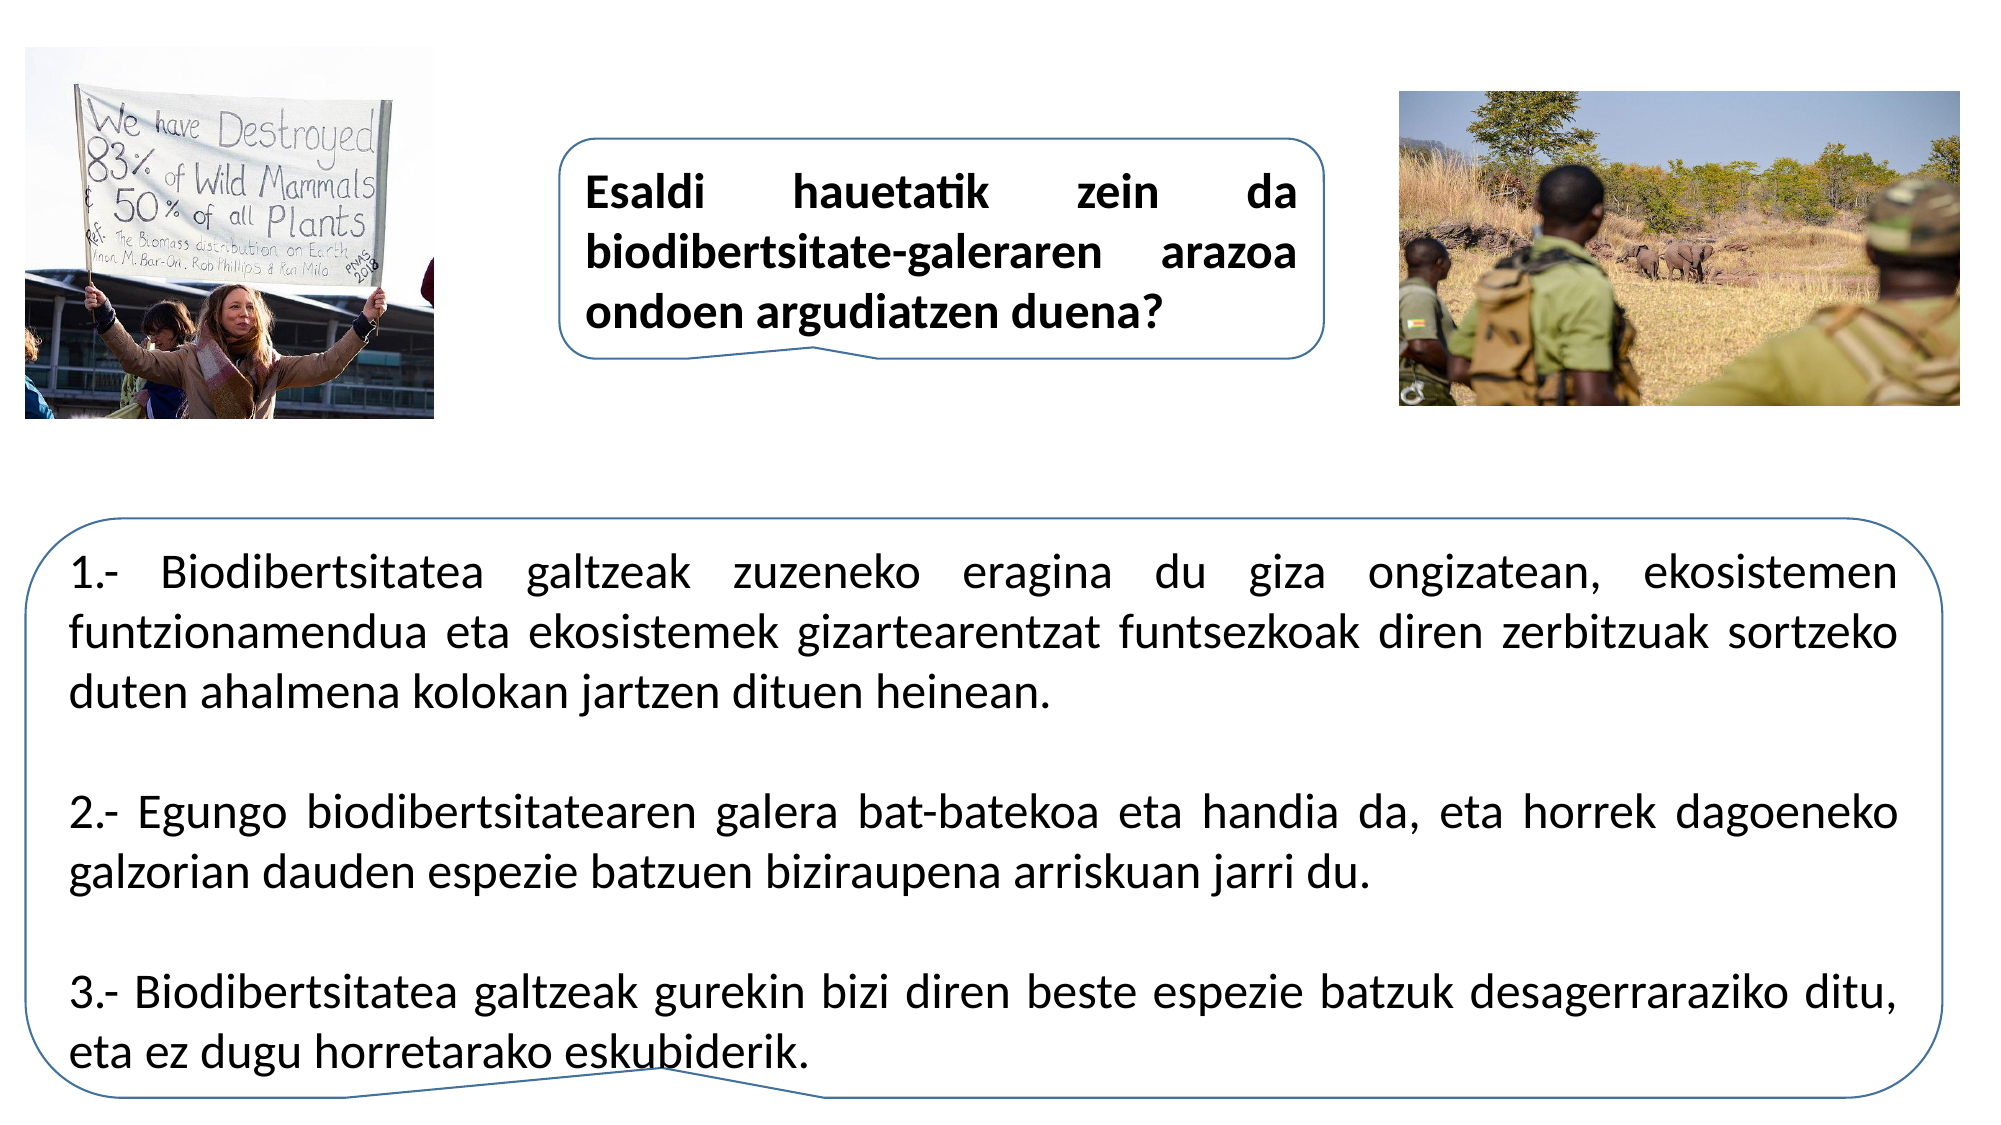

Esaldi hauetatik zein da biodibertsitate-galeraren arazoa ondoen argudiatzen duena?
1.- Biodibertsitatea galtzeak zuzeneko eragina du giza ongizatean, ekosistemen funtzionamendua eta ekosistemek gizartearentzat funtsezkoak diren zerbitzuak sortzeko duten ahalmena kolokan jartzen dituen heinean.
2.- Egungo biodibertsitatearen galera bat-batekoa eta handia da, eta horrek dagoeneko galzorian dauden espezie batzuen biziraupena arriskuan jarri du.
3.- Biodibertsitatea galtzeak gurekin bizi diren beste espezie batzuk desagerraraziko ditu, eta ez dugu horretarako eskubiderik.